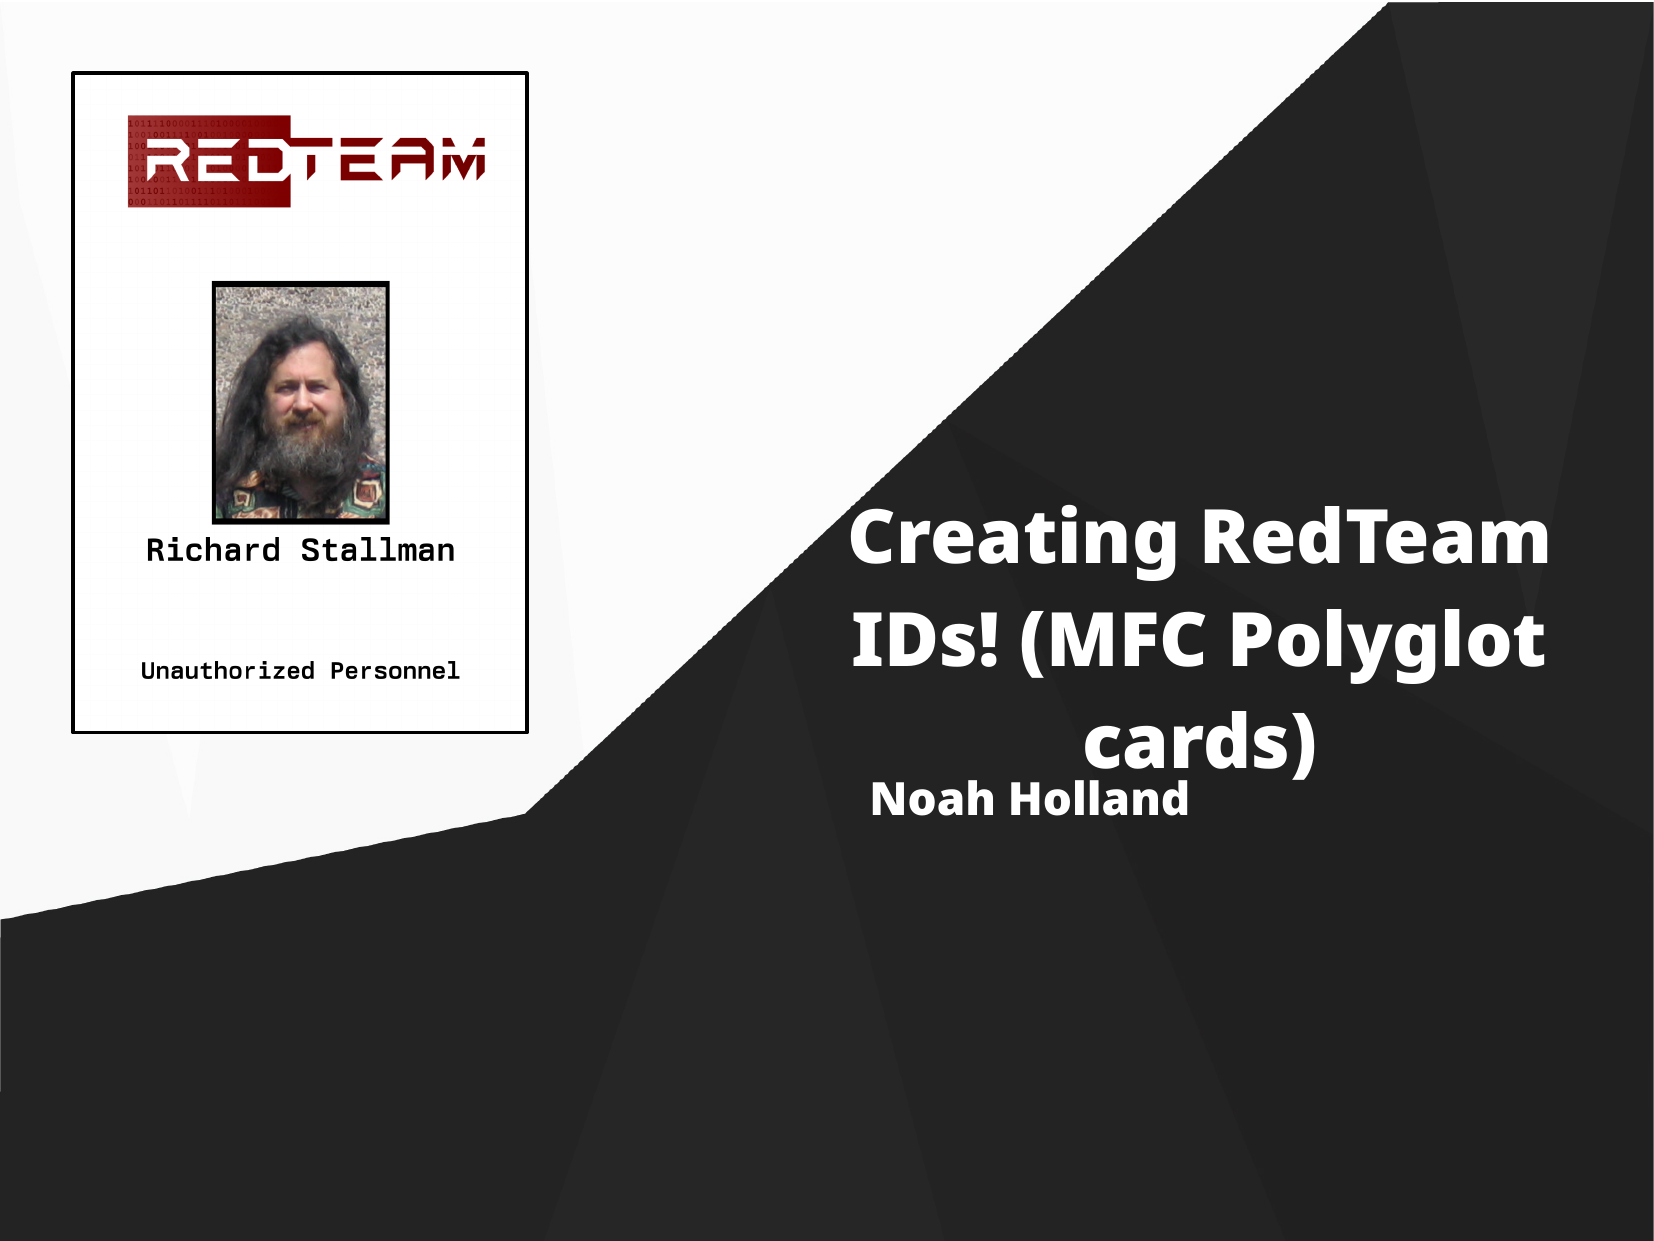

# Creating RedTeam IDs! (MFC Polyglot cards)
Noah Holland